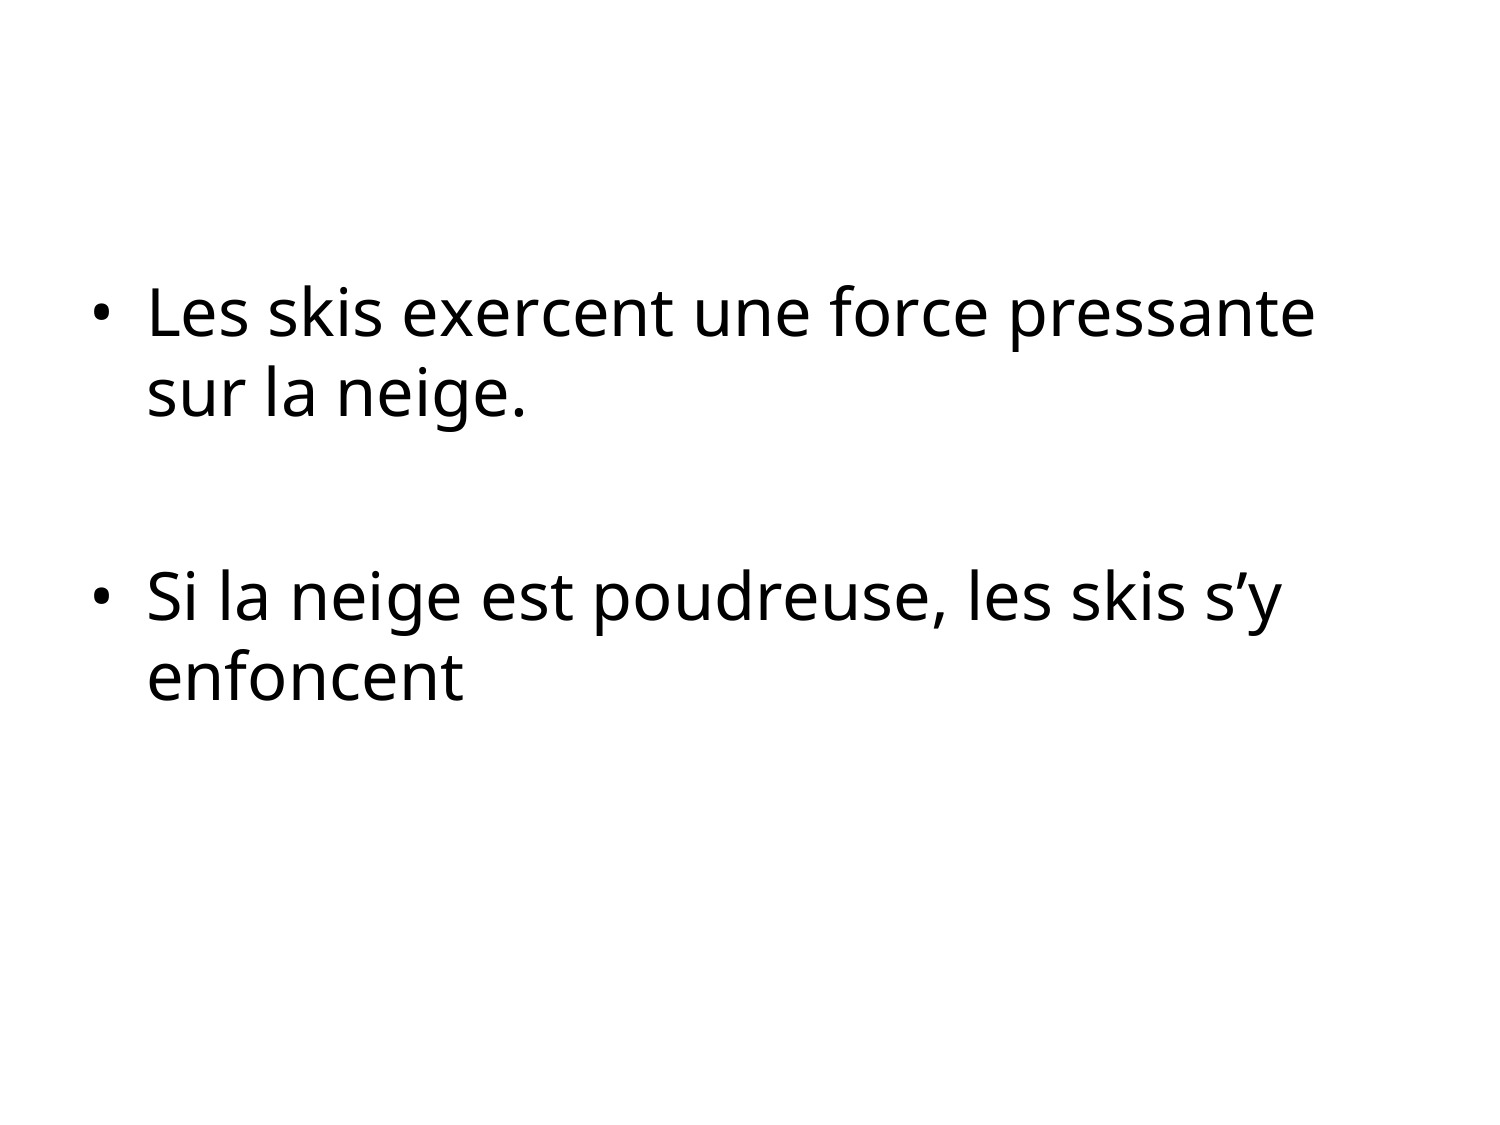

# Les skis exercent une force pressante sur la neige.
Si la neige est poudreuse, les skis s’y enfoncent